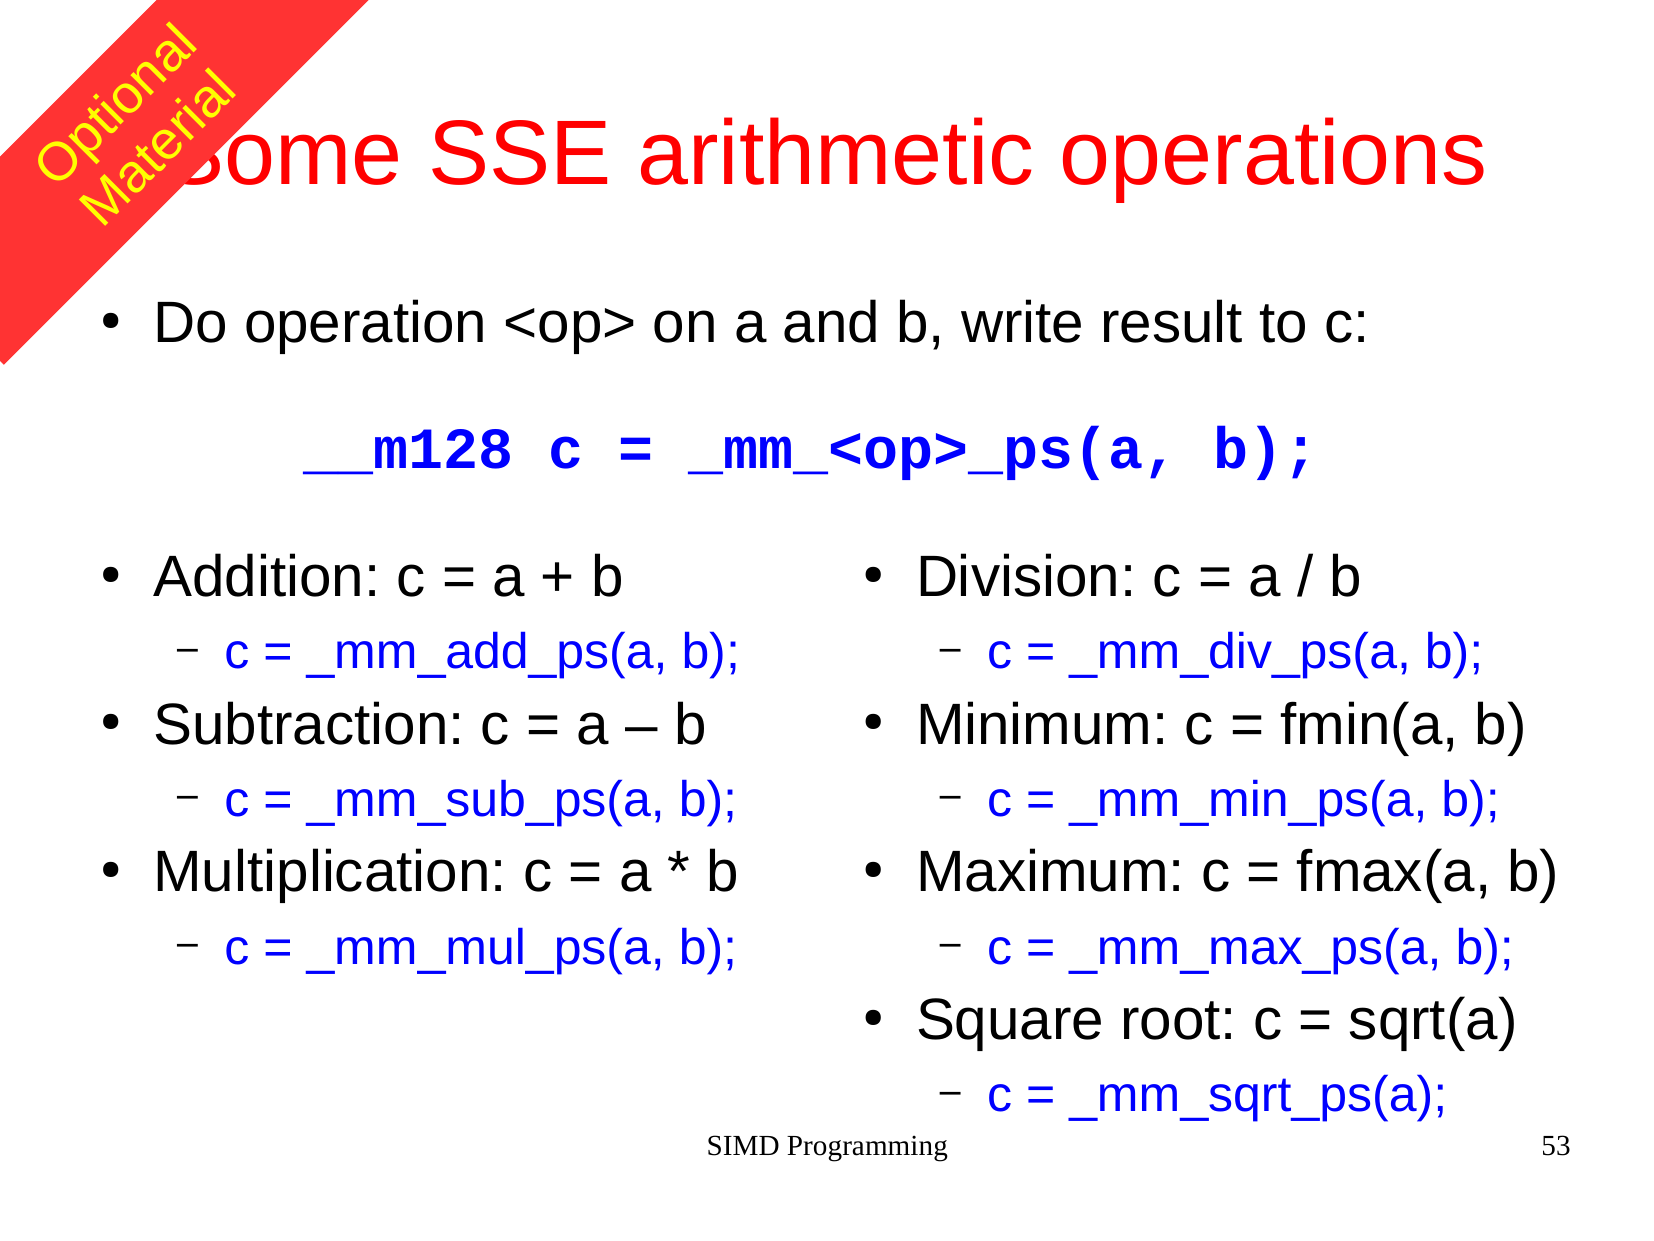

# Some SSE arithmetic operations
Optional
Material
Do operation <op> on a and b, write result to c:
		__m128 c = _mm_<op>_ps(a, b);
Addition: c = a + b
c = _mm_add_ps(a, b);
Subtraction: c = a – b
c = _mm_sub_ps(a, b);
Multiplication: c = a * b
c = _mm_mul_ps(a, b);
Division: c = a / b
c = _mm_div_ps(a, b);
Minimum: c = fmin(a, b)
c = _mm_min_ps(a, b);
Maximum: c = fmax(a, b)
c = _mm_max_ps(a, b);
Square root: c = sqrt(a)
c = _mm_sqrt_ps(a);
SIMD Programming
53